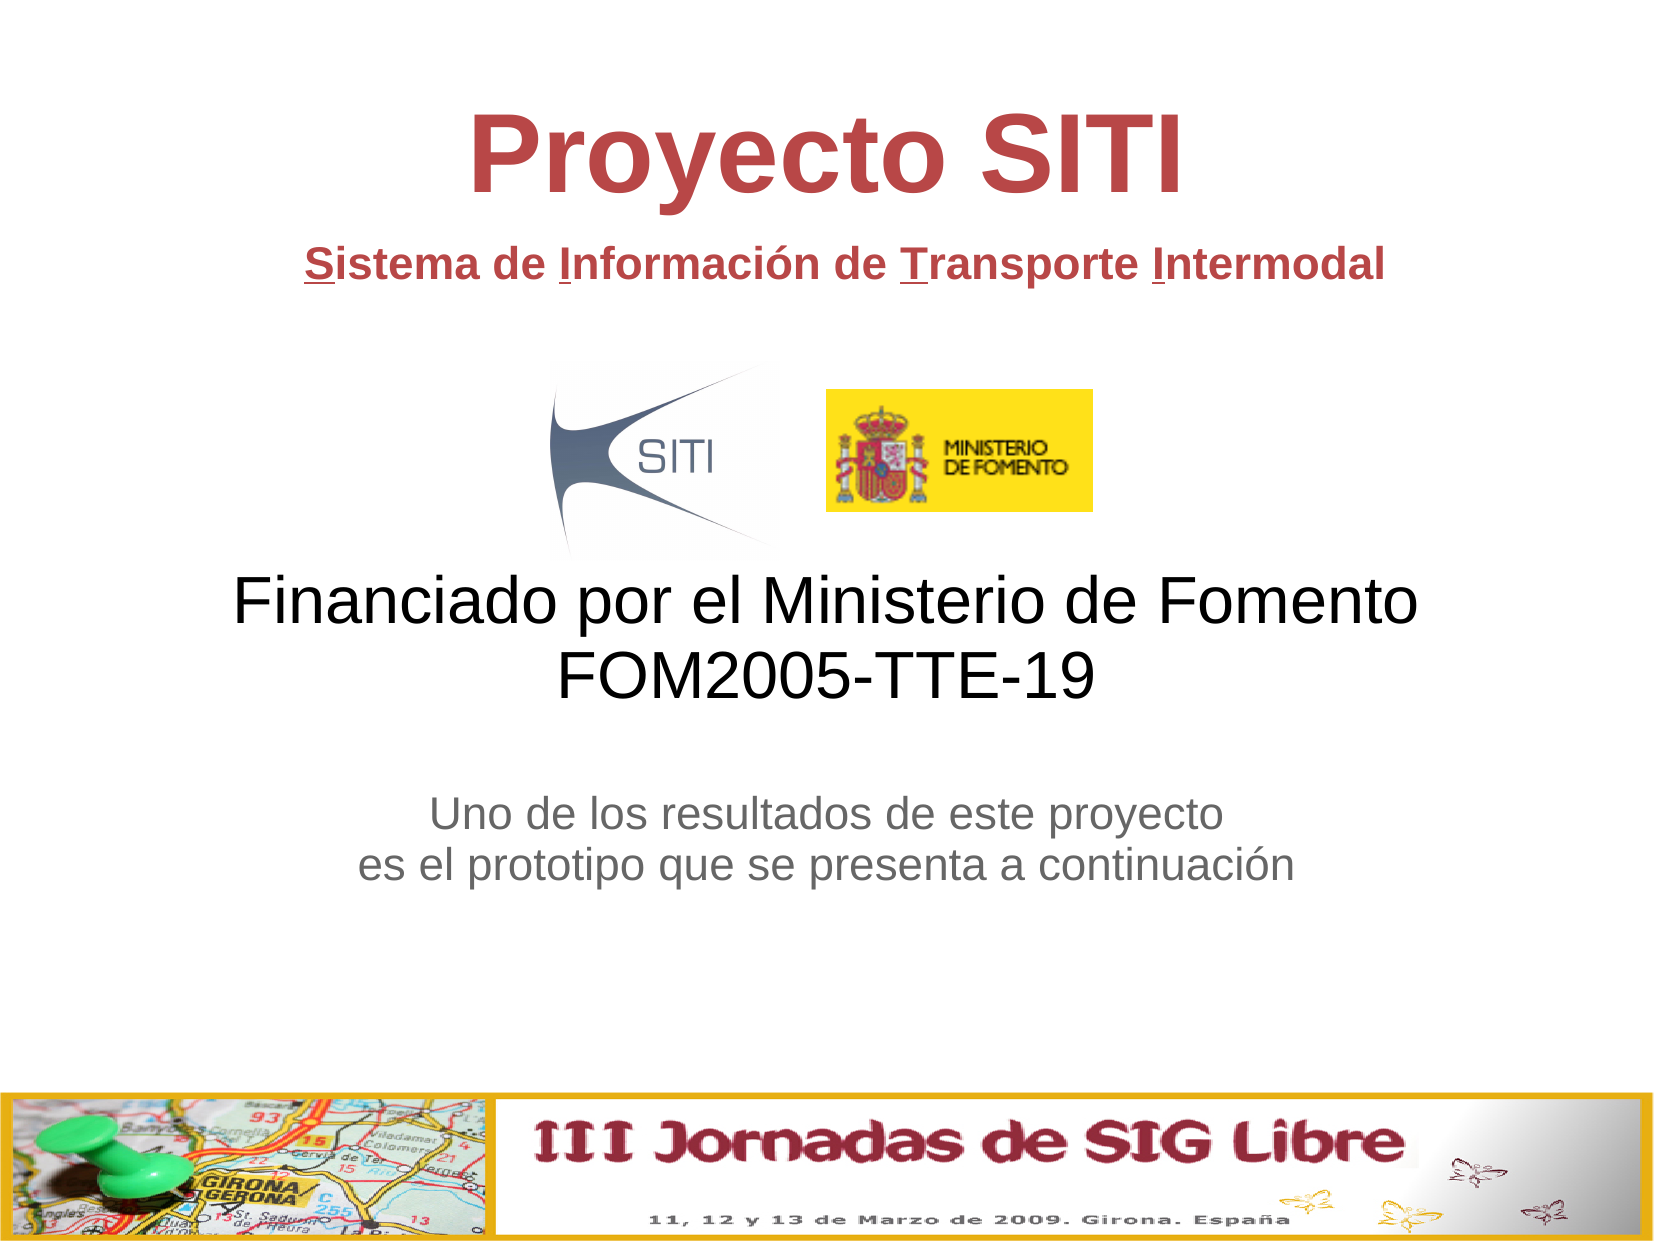

# Proyecto SITI
Sistema de Información de Transporte Intermodal
Financiado por el Ministerio de Fomento
FOM2005-TTE-19
Uno de los resultados de este proyecto
es el prototipo que se presenta a continuación